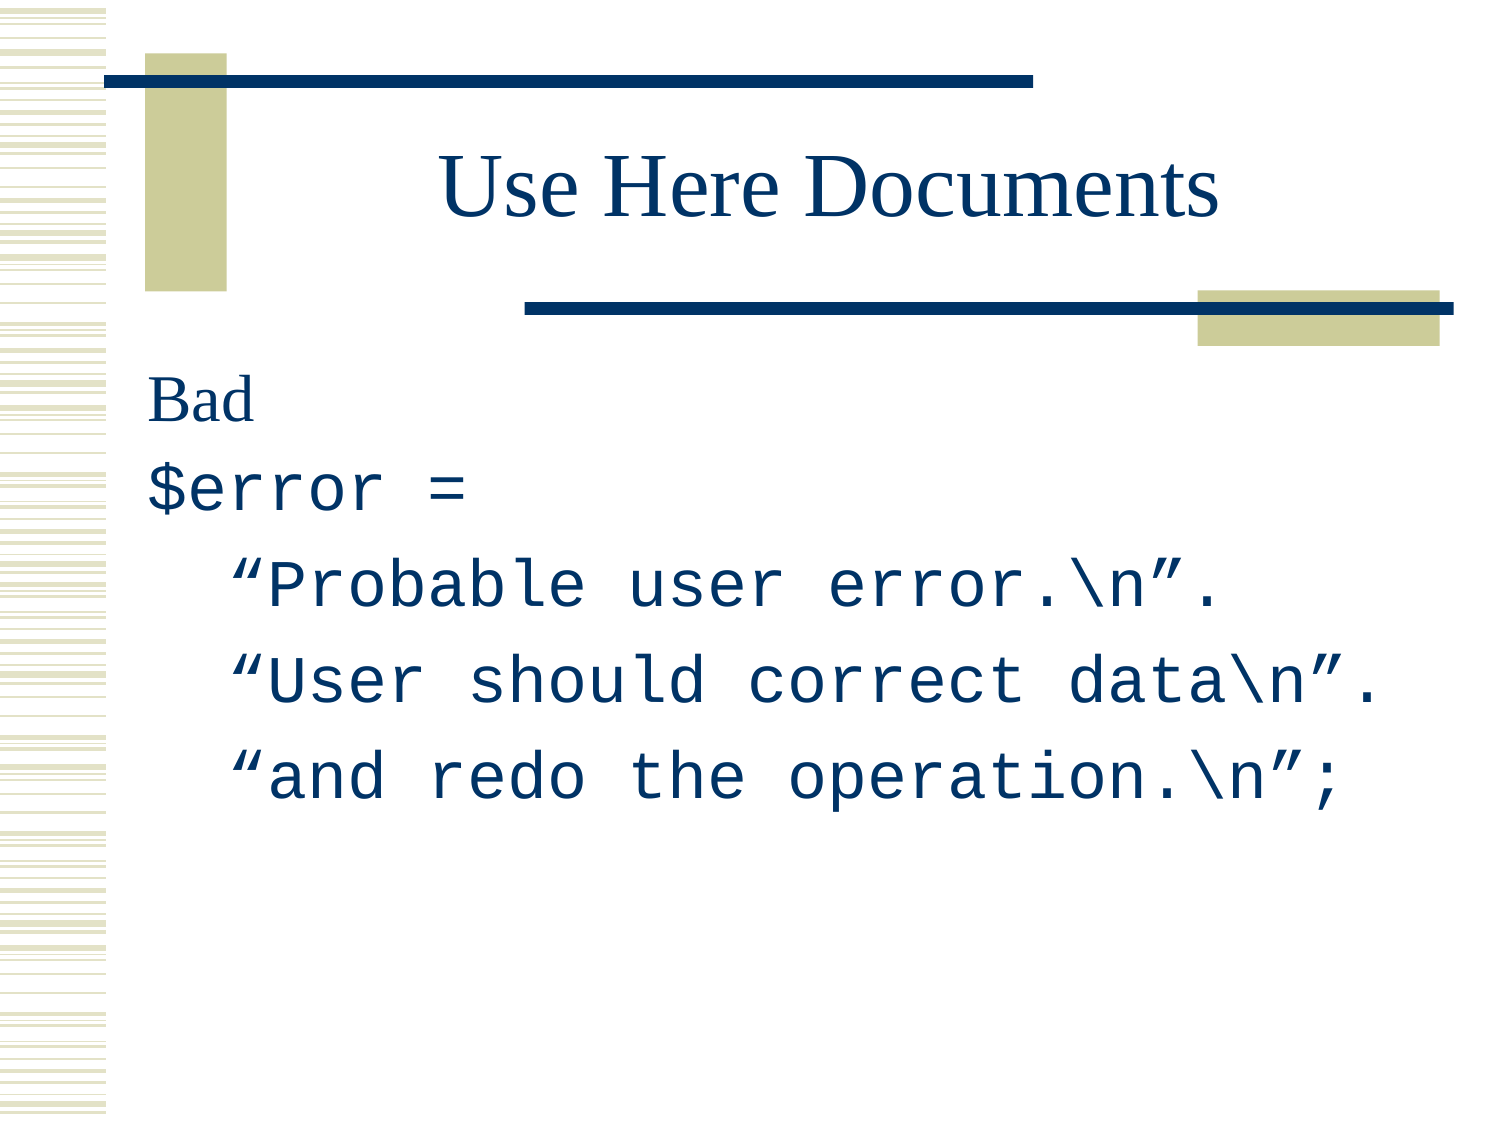

# Use Here Documents
Bad
$error =
 “Probable user error.\n”.
 “User should correct data\n”.
 “and redo the operation.\n”;